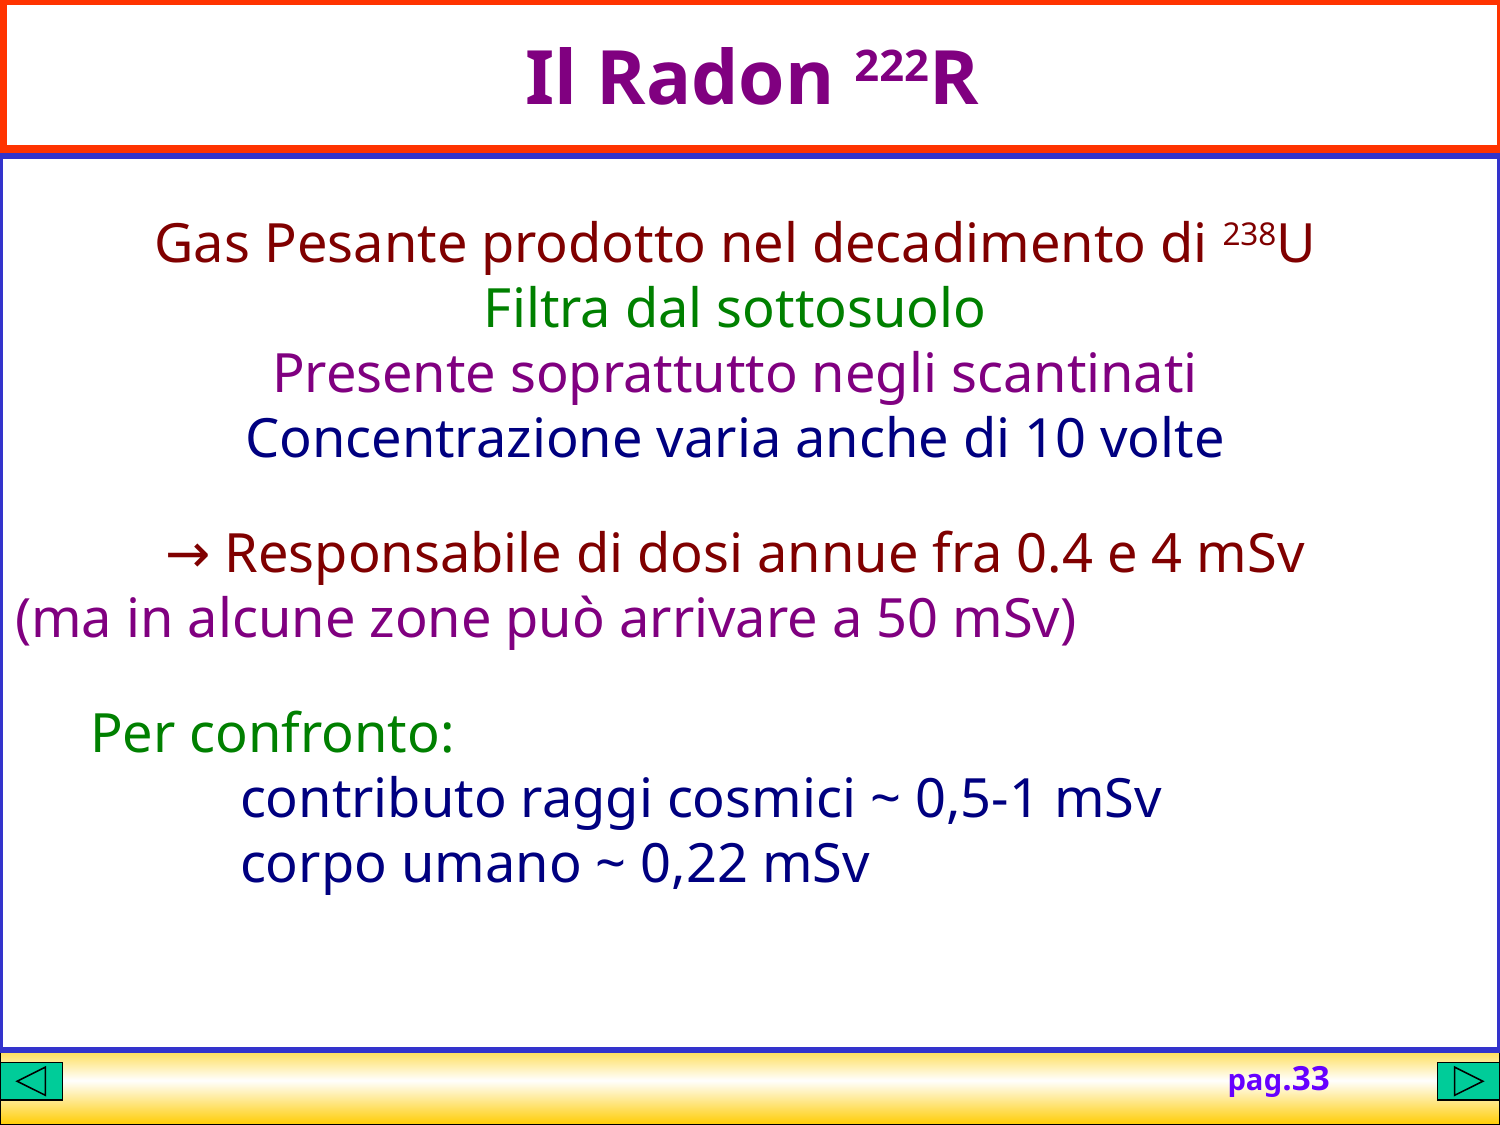

# Il Radon 222R
Gas Pesante prodotto nel decadimento di 238U
Filtra dal sottosuolo
Presente soprattutto negli scantinati
Concentrazione varia anche di 10 volte
		→ Responsabile di dosi annue fra 0.4 e 4 mSv
(ma in alcune zone può arrivare a 50 mSv)
	Per confronto:
			contributo raggi cosmici ~ 0,5-1 mSv
			corpo umano ~ 0,22 mSv
33